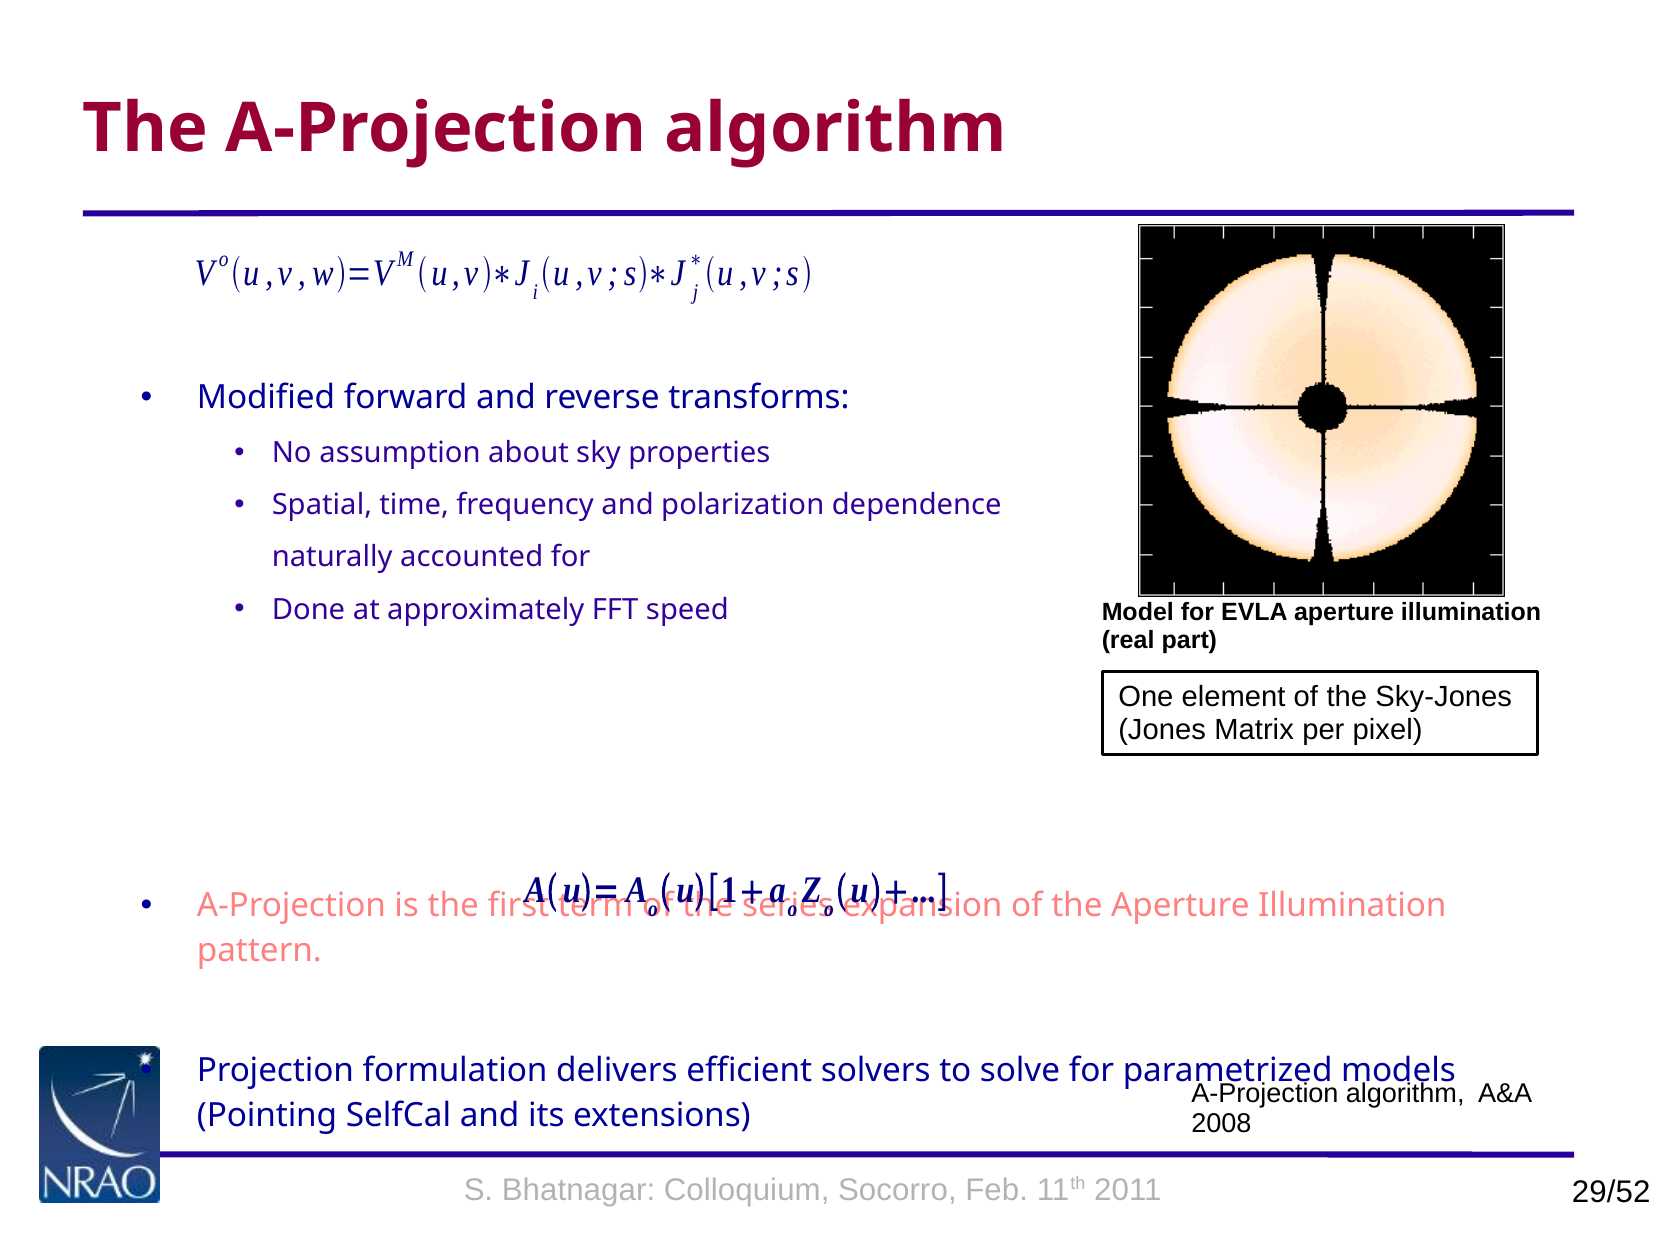

# The A-Projection algorithm
Modified forward and reverse transforms:
No assumption about sky properties
Spatial, time, frequency and polarization dependence
naturally accounted for
Done at approximately FFT speed
A-Projection is the first term of the series expansion of the Aperture Illumination pattern.
Projection formulation delivers efficient solvers to solve for parametrized models (Pointing SelfCal and its extensions)
Model for EVLA aperture illumination
(real part)
One element of the Sky-Jones
(Jones Matrix per pixel)
A-Projection algorithm, A&A 2008